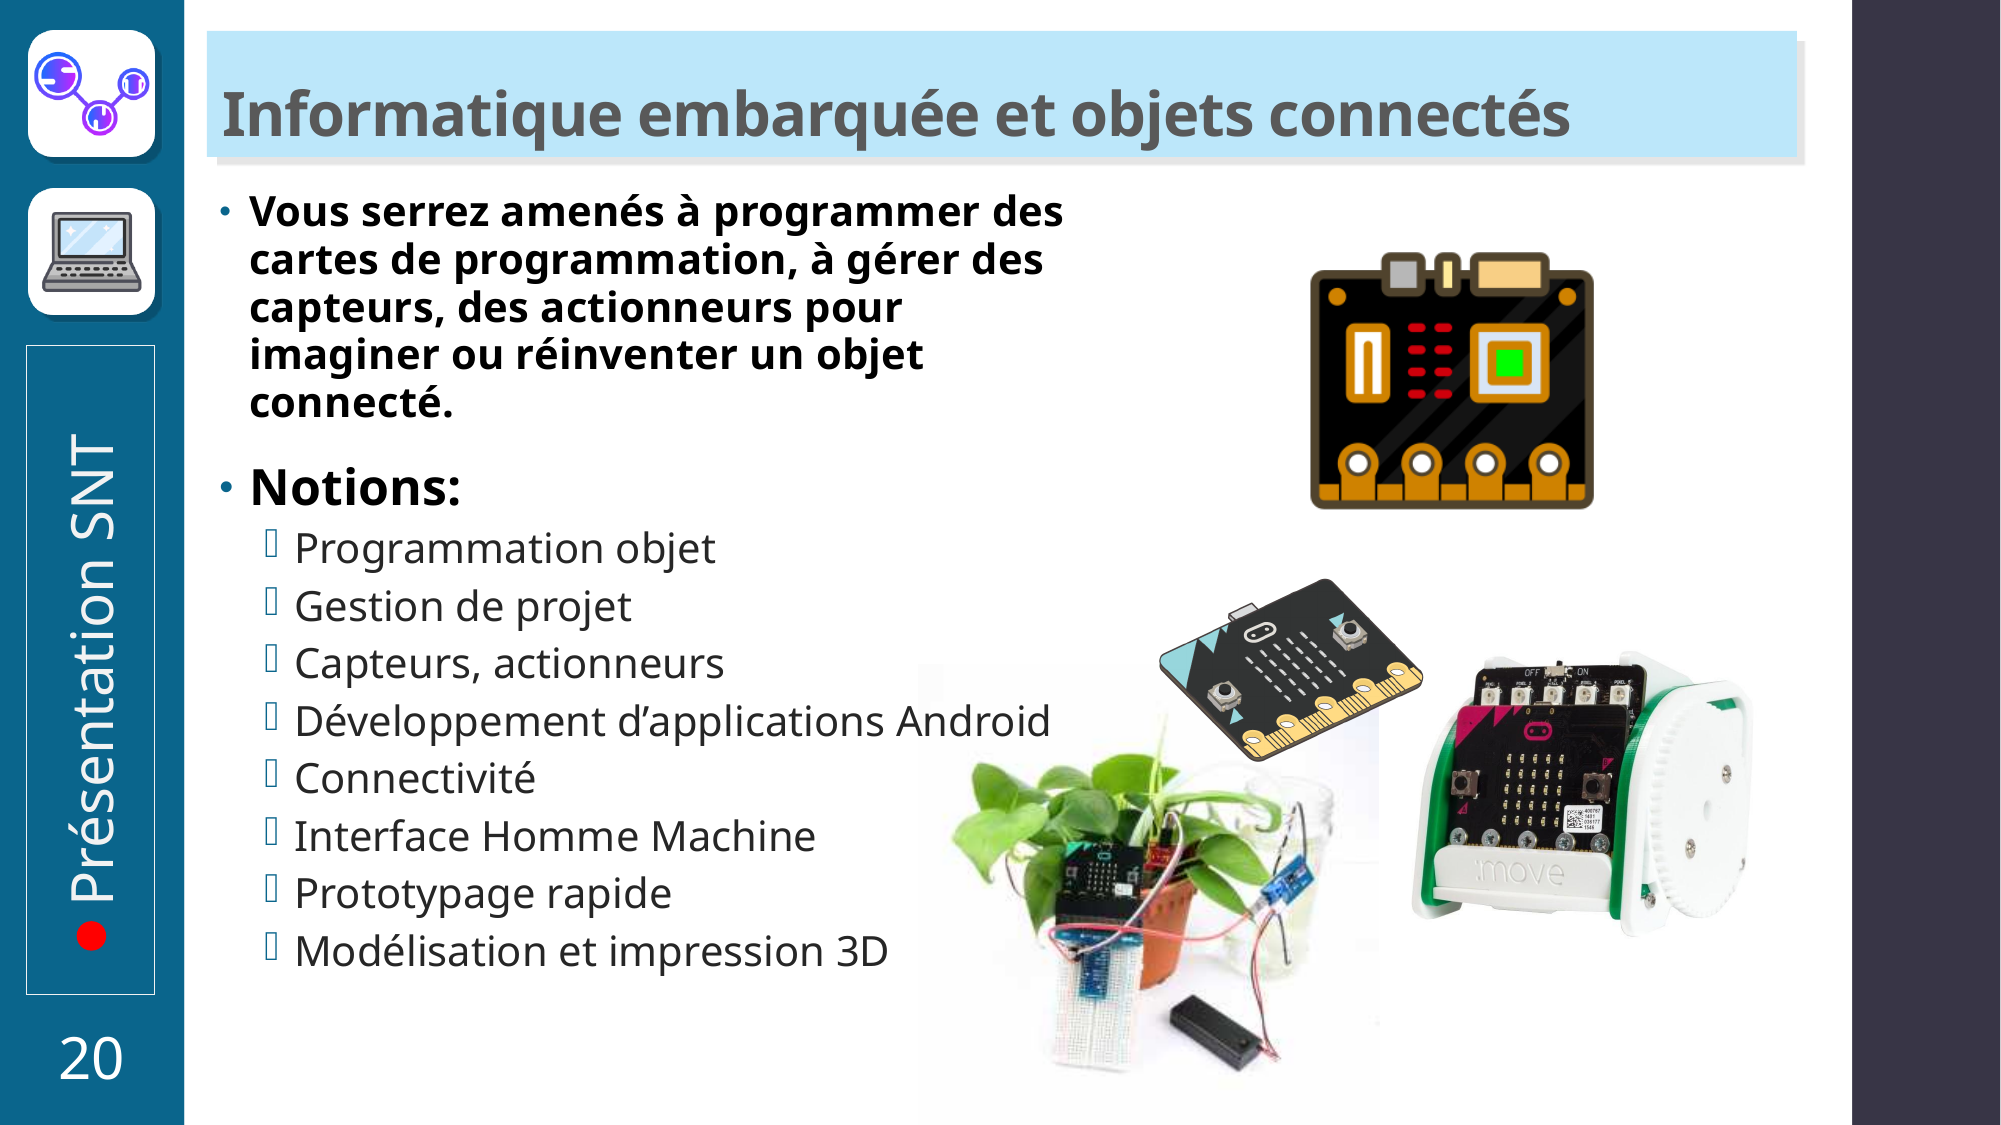

# Informatique embarquée et objets connectés
Vous serrez amenés à programmer des cartes de programmation, à gérer des capteurs, des actionneurs pour imaginer ou réinventer un objet connecté.
Notions:
Programmation objet
Gestion de projet
Capteurs, actionneurs
Développement d’applications Android
Connectivité
Interface Homme Machine
Prototypage rapide
Modélisation et impression 3D
Présentation SNT